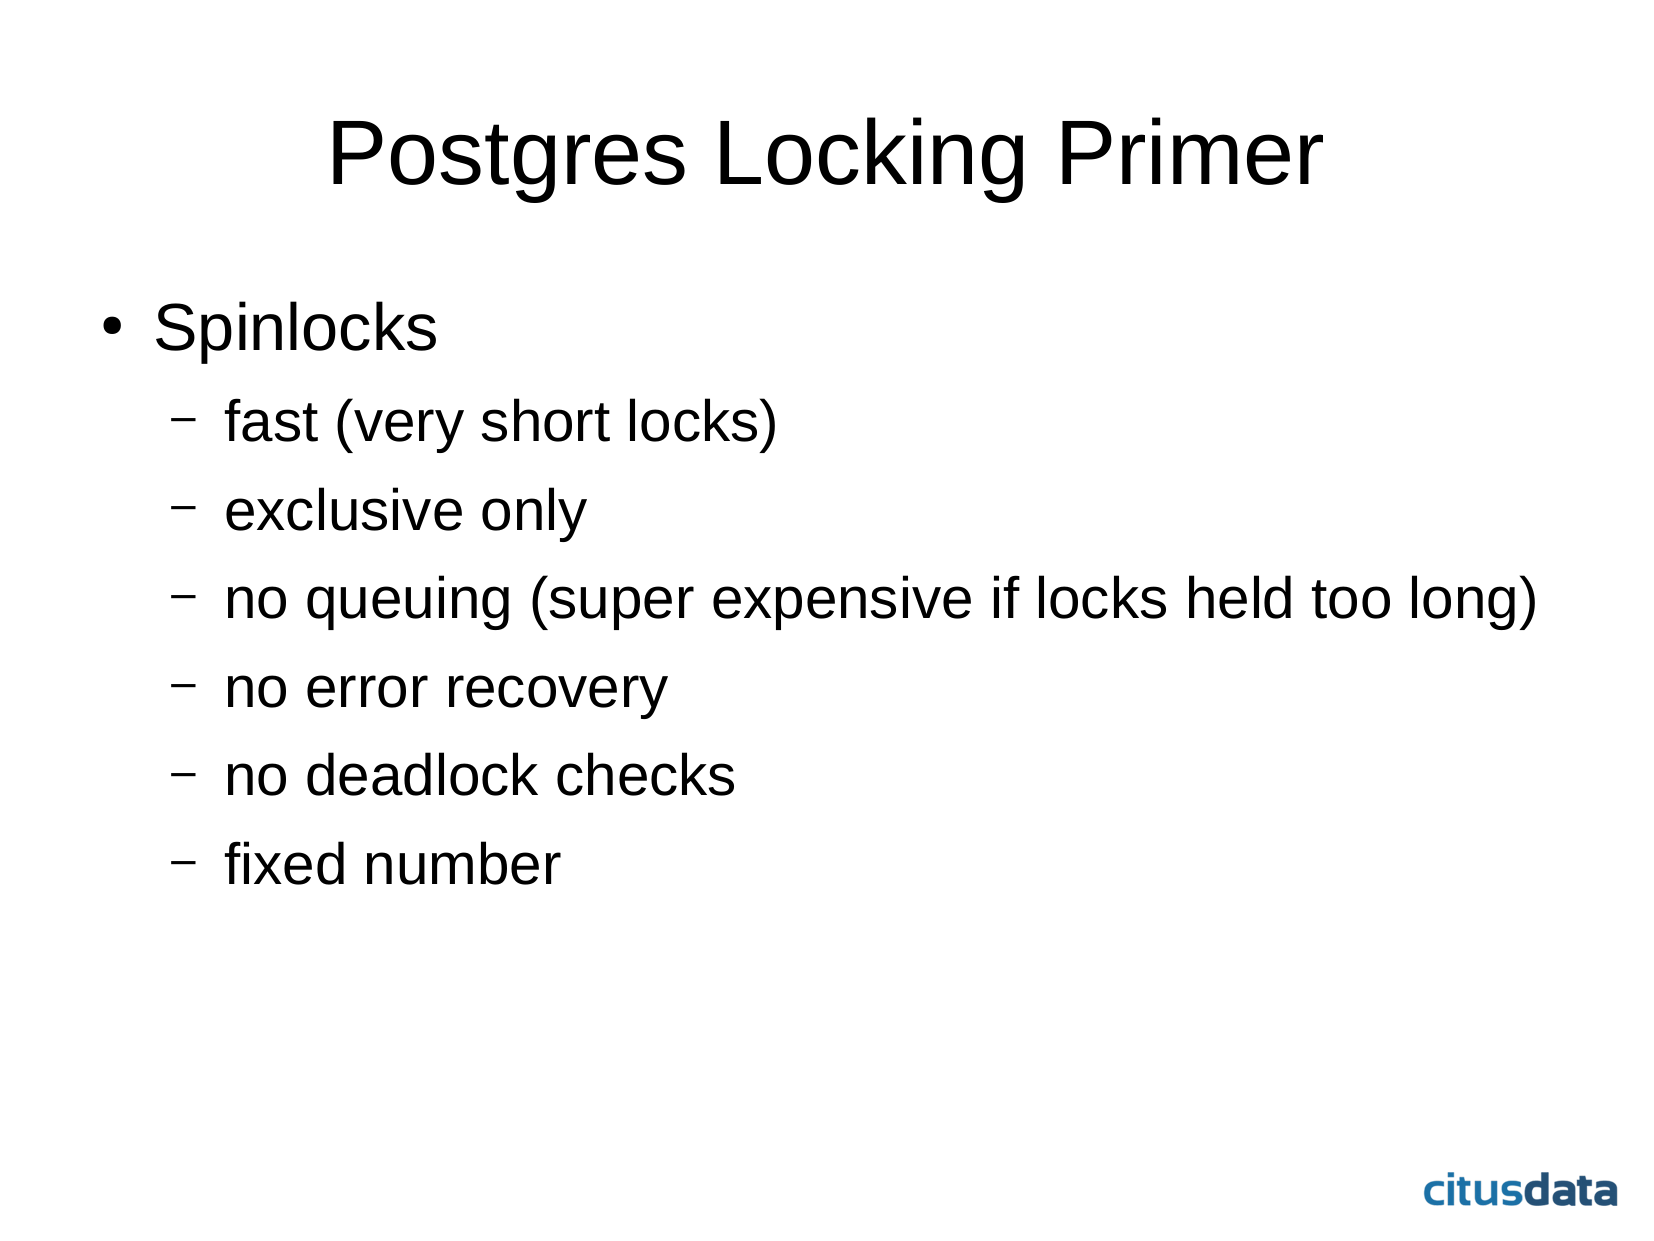

# Postgres Locking Primer
Spinlocks
fast (very short locks)
exclusive only
no queuing (super expensive if locks held too long)
no error recovery
no deadlock checks
fixed number